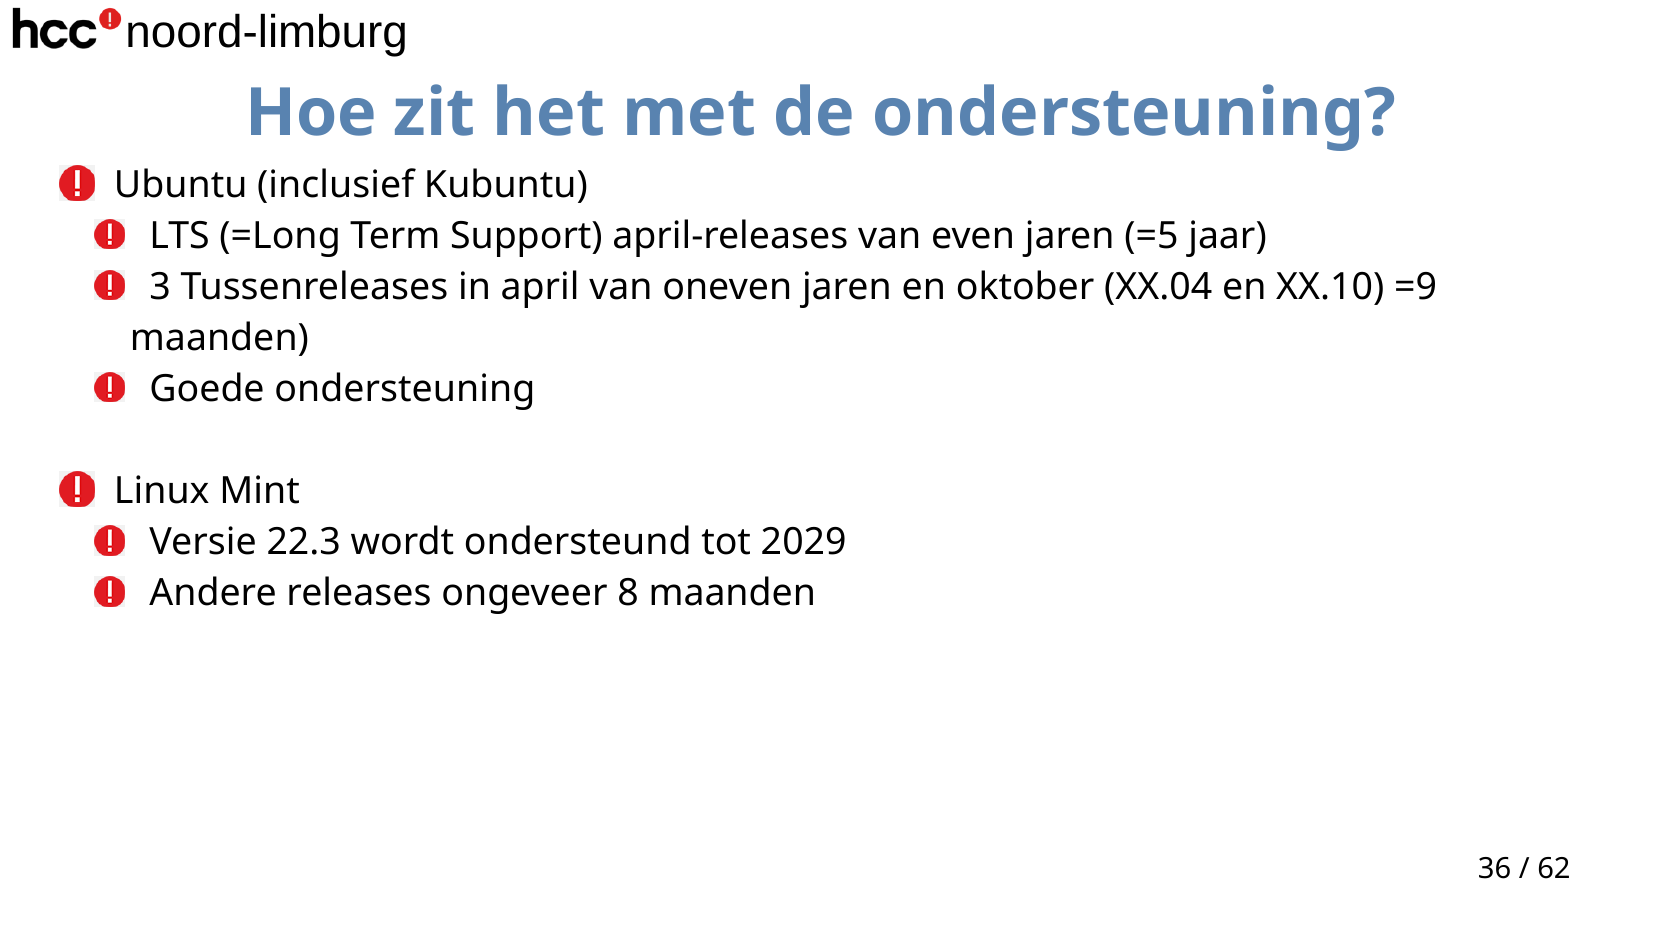

# Hoe zit het met de ondersteuning?
 Ubuntu (inclusief Kubuntu)
 LTS (=Long Term Support) april-releases van even jaren (=5 jaar)
 3 Tussenreleases in april van oneven jaren en oktober (XX.04 en XX.10) =9 maanden)
 Goede ondersteuning
 Linux Mint
 Versie 22.3 wordt ondersteund tot 2029
 Andere releases ongeveer 8 maanden
36